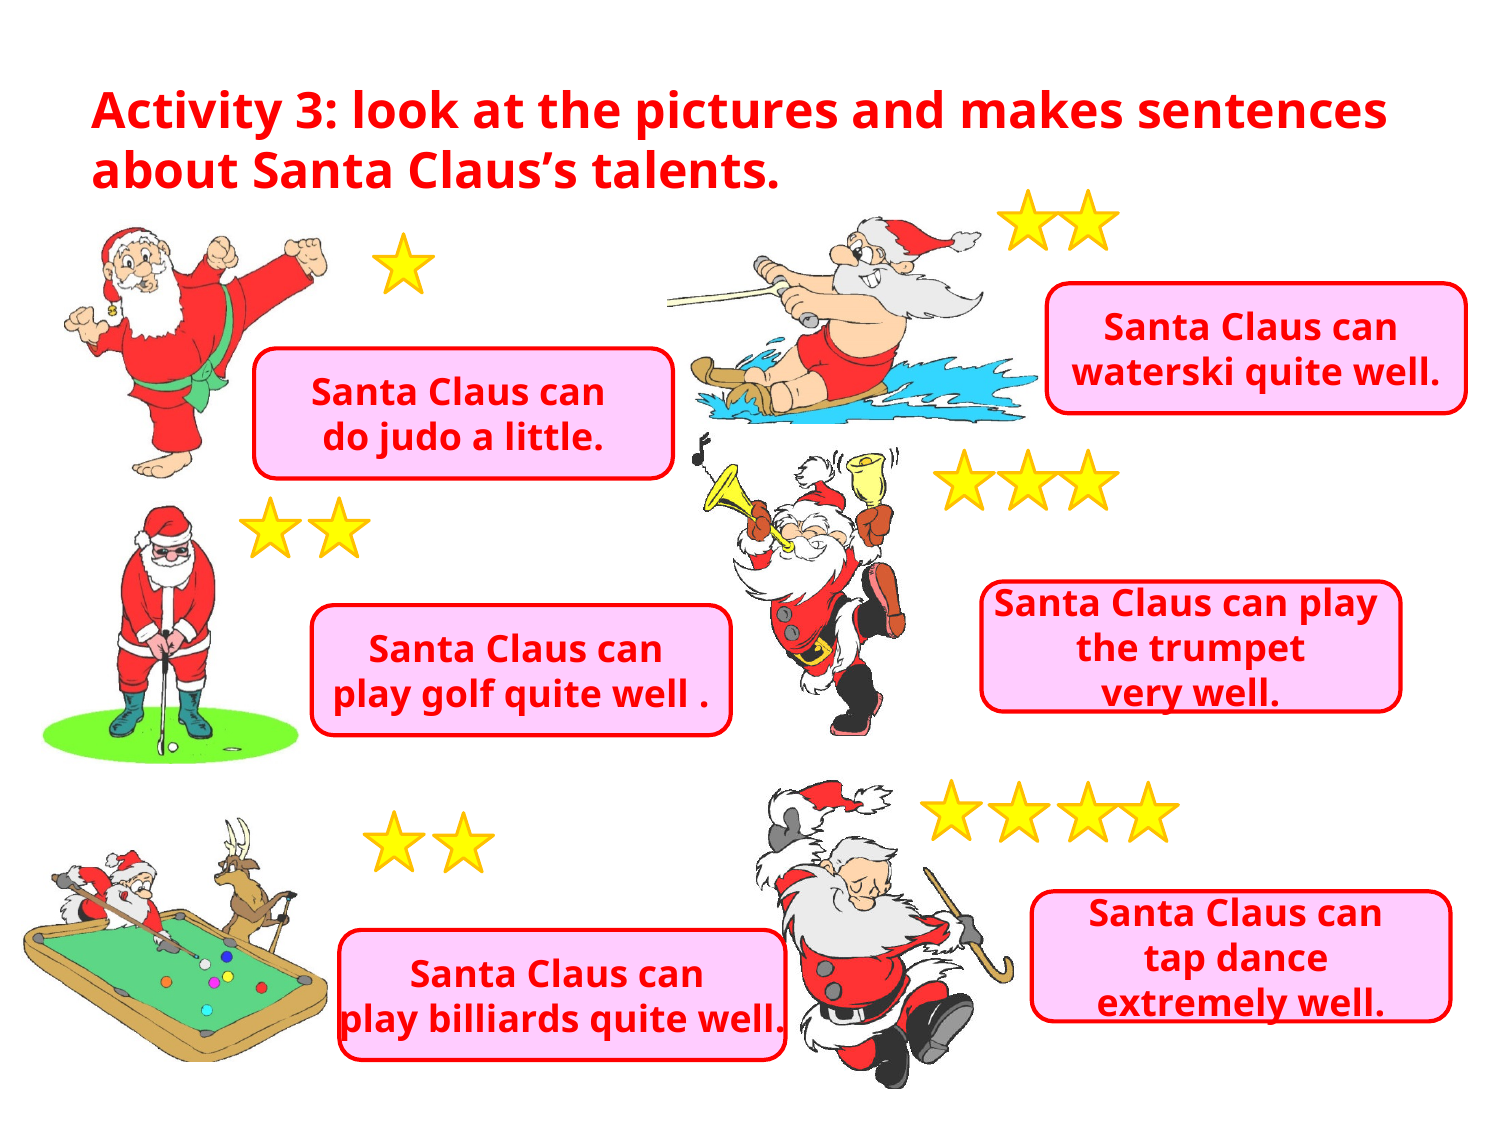

# Activity 3: look at the pictures and makes sentences about Santa Claus’s talents.
Santa Claus can
waterski quite well.
Santa Claus can
do judo a little.
Santa Claus can play
the trumpet
very well.
Santa Claus can
play golf quite well .
Santa Claus can
tap dance
extremely well.
Santa Claus can
play billiards quite well.